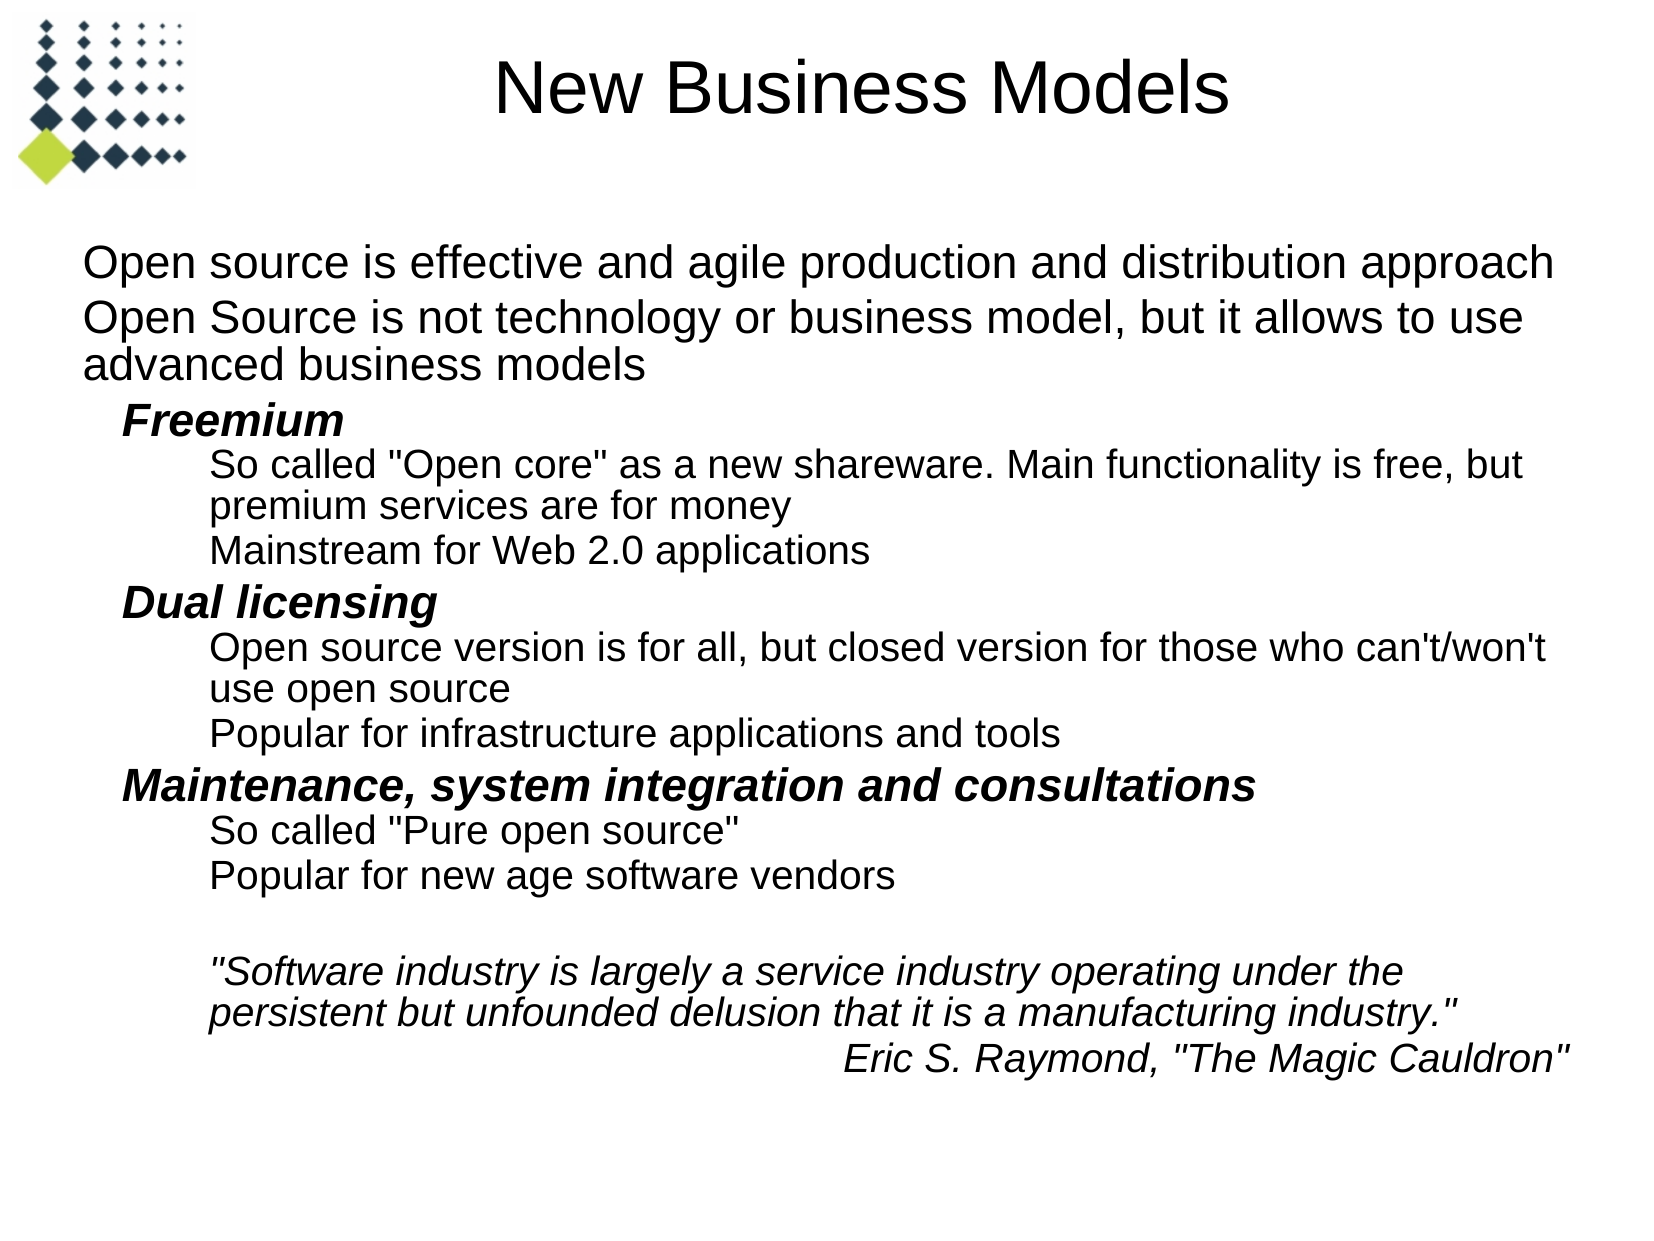

# New Business Models
Open source is effective and agile production and distribution approach
Open Source is not technology or business model, but it allows to use advanced business models
Freemium
So called "Open core" as a new shareware. Main functionality is free, but premium services are for money
Mainstream for Web 2.0 applications
Dual licensing
Open source version is for all, but closed version for those who can't/won't use open source
Popular for infrastructure applications and tools
Maintenance, system integration and consultations
So called "Pure open source"
Popular for new age software vendors
"Software industry is largely a service industry operating under the persistent but unfounded delusion that it is a manufacturing industry."
Eric S. Raymond, "The Magic Cauldron"